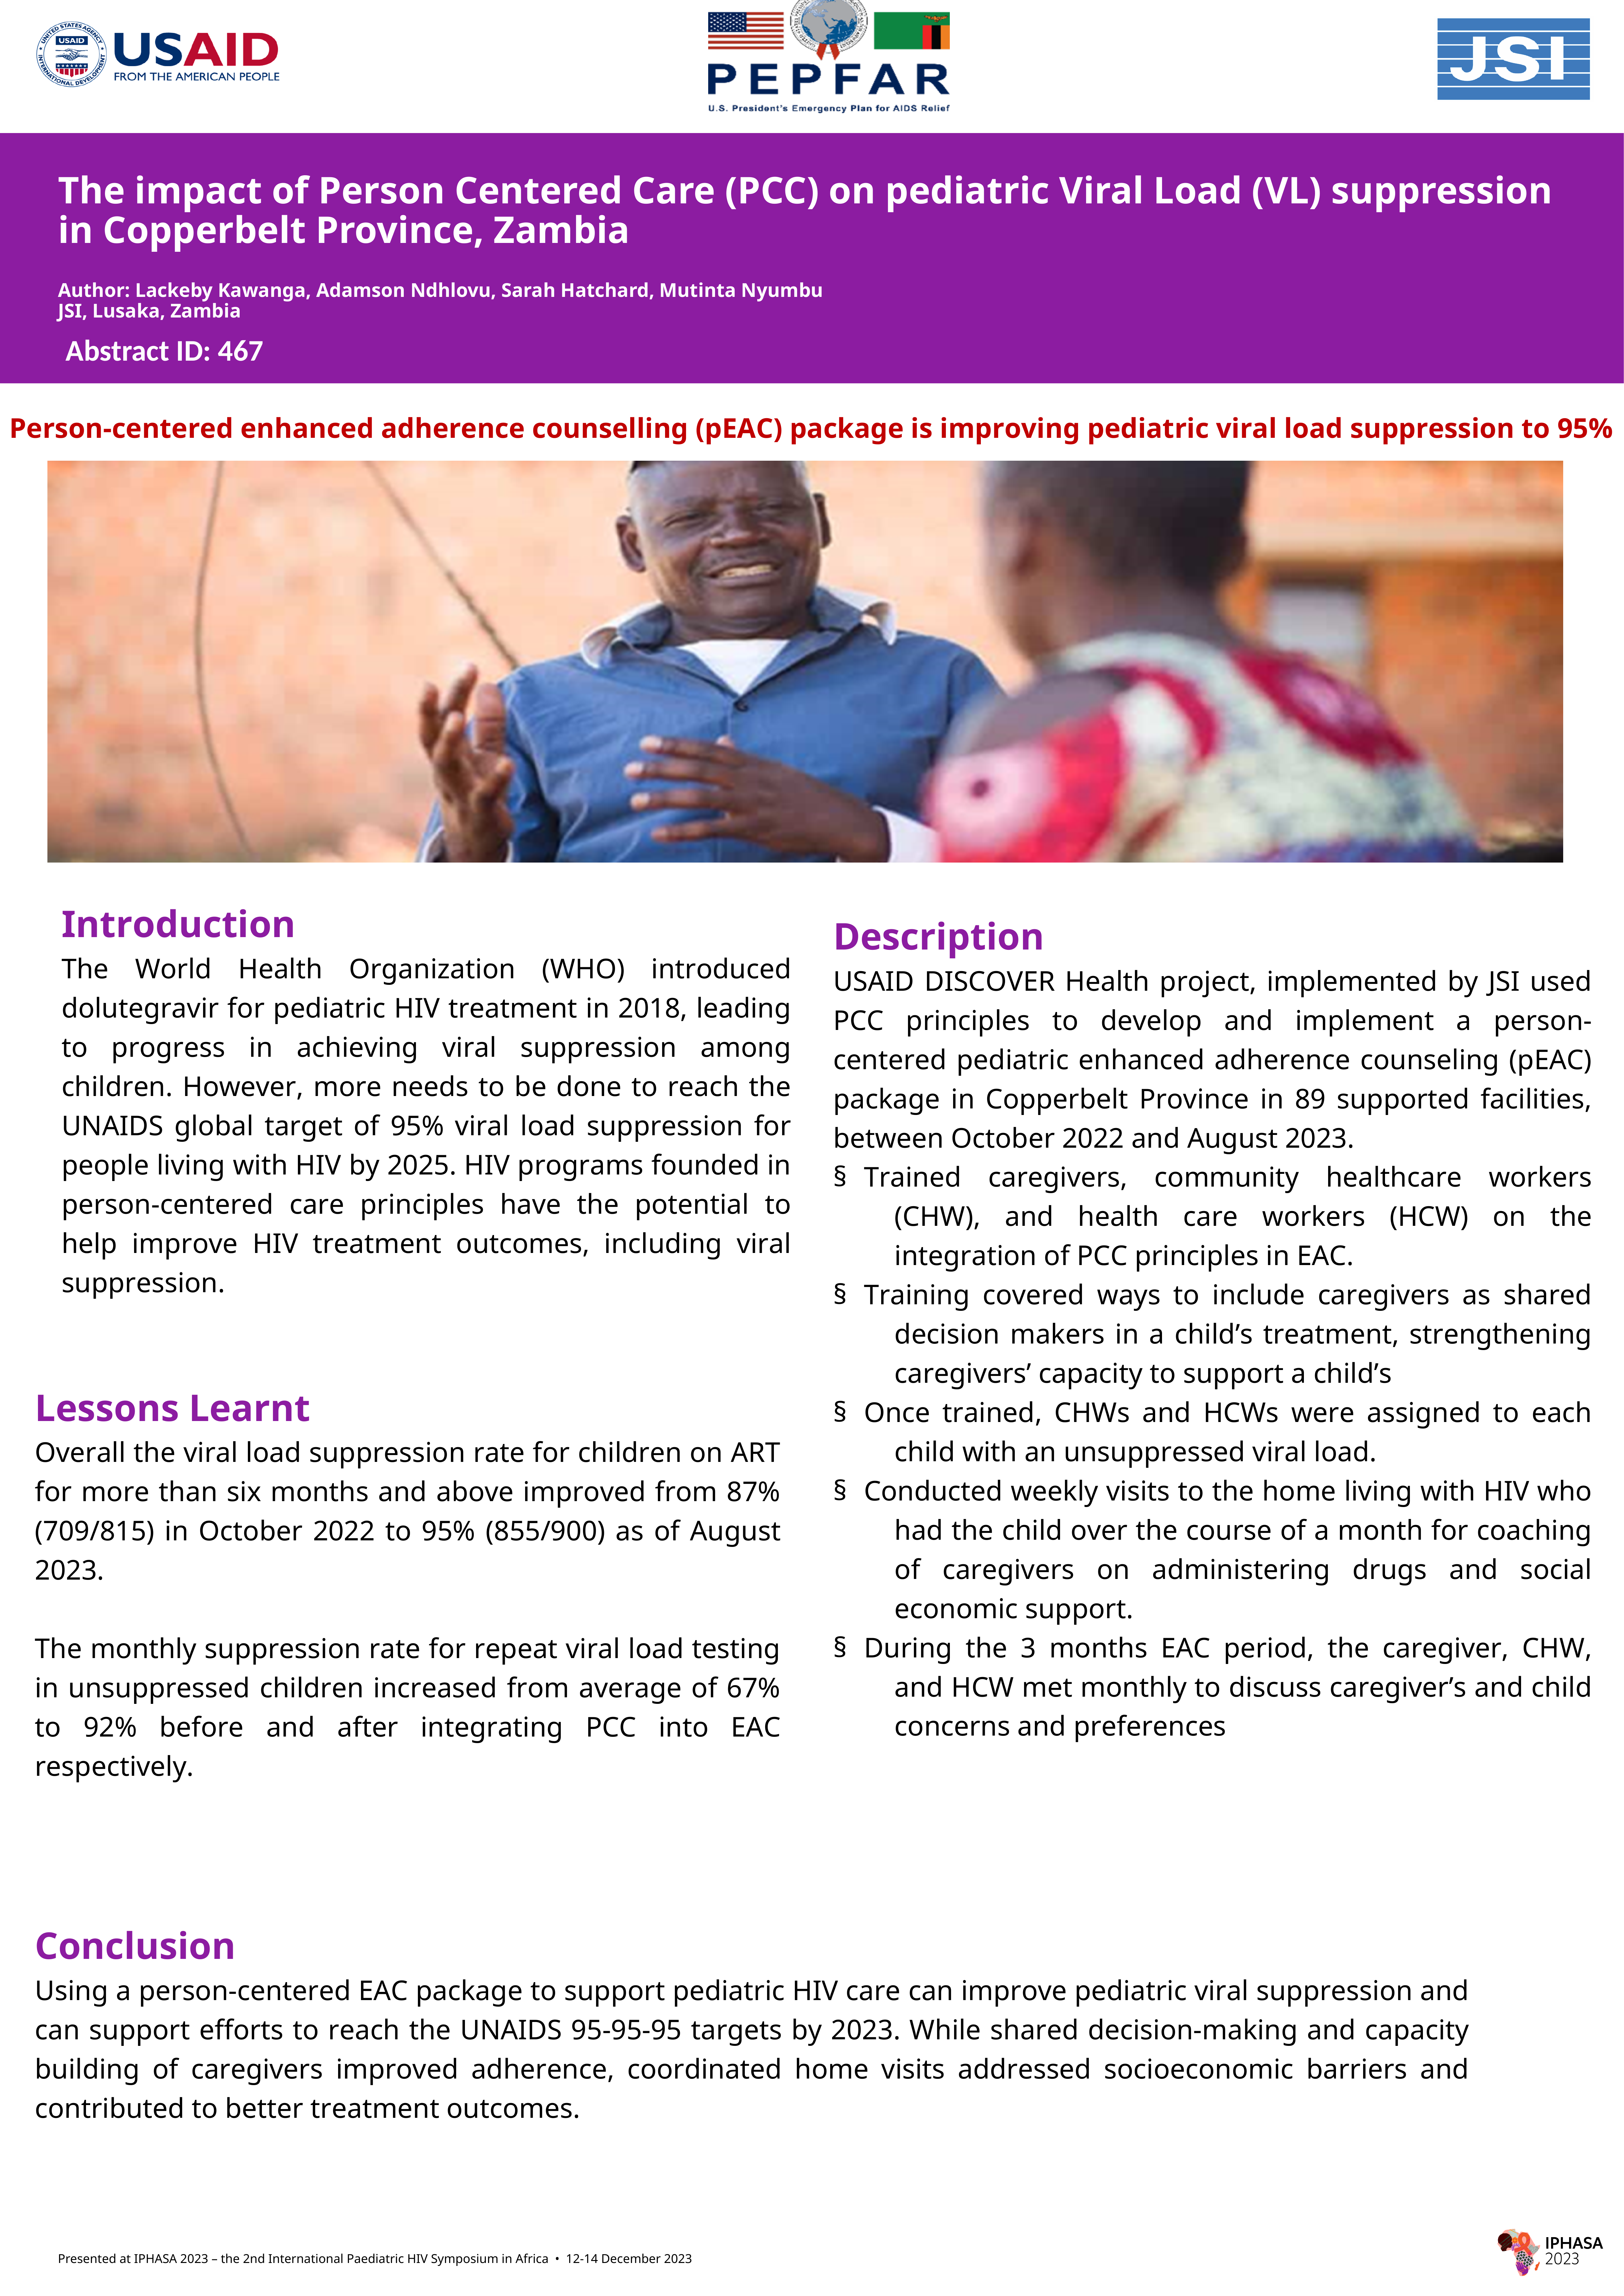

# The impact of Person Centered Care (PCC) on pediatric Viral Load (VL) suppression in Copperbelt Province, Zambia Author: Lackeby Kawanga, Adamson Ndhlovu, Sarah Hatchard, Mutinta Nyumbu JSI, Lusaka, Zambia
Abstract ID: 467
Person-centered enhanced adherence counselling (pEAC) package is improving pediatric viral load suppression to 95%
Introduction
The World Health Organization (WHO) introduced dolutegravir for pediatric HIV treatment in 2018, leading to progress in achieving viral suppression among children. However, more needs to be done to reach the UNAIDS global target of 95% viral load suppression for people living with HIV by 2025. HIV programs founded in person-centered care principles have the potential to help improve HIV treatment outcomes, including viral suppression.
Description
USAID DISCOVER Health project, implemented by JSI used PCC principles to develop and implement a person-centered pediatric enhanced adherence counseling (pEAC) package in Copperbelt Province in 89 supported facilities, between October 2022 and August 2023.
Trained caregivers, community healthcare workers (CHW), and health care workers (HCW) on the integration of PCC principles in EAC.
Training covered ways to include caregivers as shared decision makers in a child’s treatment, strengthening caregivers’ capacity to support a child’s
Once trained, CHWs and HCWs were assigned to each child with an unsuppressed viral load.
Conducted weekly visits to the home living with HIV who had the child over the course of a month for coaching of caregivers on administering drugs and social economic support.
During the 3 months EAC period, the caregiver, CHW, and HCW met monthly to discuss caregiver’s and child concerns and preferences
Lessons Learnt
Overall the viral load suppression rate for children on ART for more than six months and above improved from 87% (709/815) in October 2022 to 95% (855/900) as of August 2023.
The monthly suppression rate for repeat viral load testing in unsuppressed children increased from average of 67% to 92% before and after integrating PCC into EAC respectively.
Conclusion
Using a person-centered EAC package to support pediatric HIV care can improve pediatric viral suppression and can support efforts to reach the UNAIDS 95-95-95 targets by 2023. While shared decision-making and capacity building of caregivers improved adherence, coordinated home visits addressed socioeconomic barriers and contributed to better treatment outcomes.